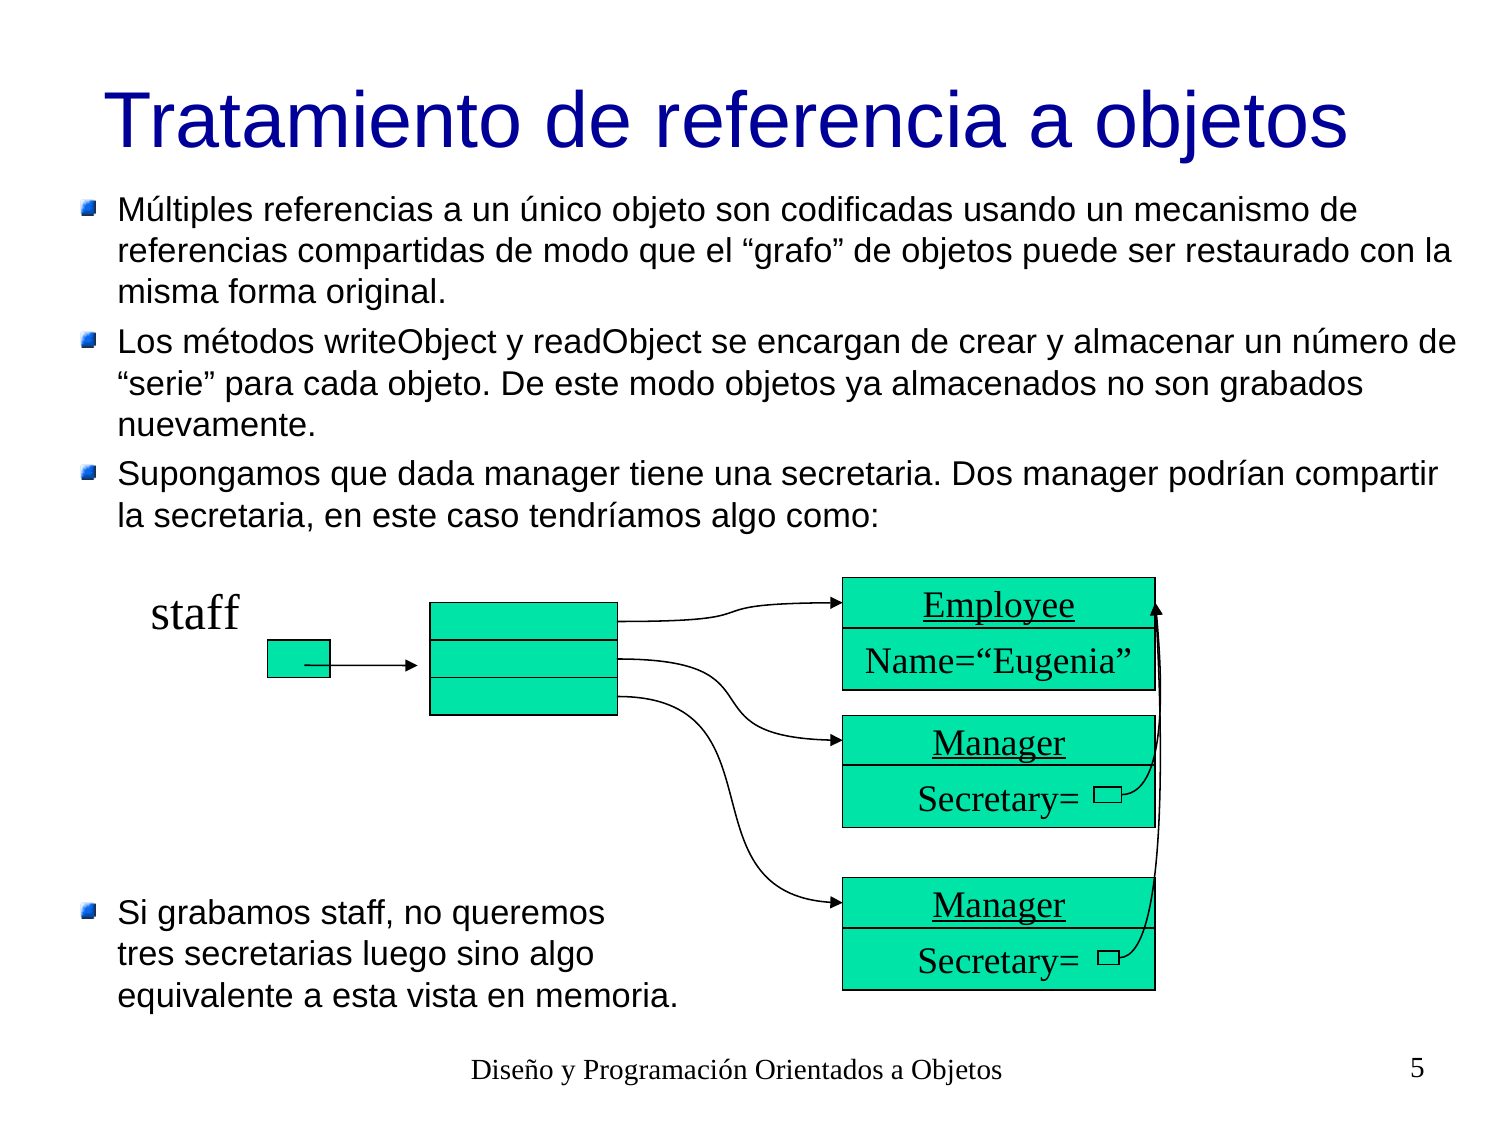

# Tratamiento de referencia a objetos
Múltiples referencias a un único objeto son codificadas usando un mecanismo de referencias compartidas de modo que el “grafo” de objetos puede ser restaurado con la misma forma original.
Los métodos writeObject y readObject se encargan de crear y almacenar un número de “serie” para cada objeto. De este modo objetos ya almacenados no son grabados nuevamente.
Supongamos que dada manager tiene una secretaria. Dos manager podrían compartir la secretaria, en este caso tendríamos algo como:
Si grabamos staff, no queremos
tres secretarias luego sino algo
equivalente a esta vista en memoria.
staff
Employee
Name=“Eugenia”
Manager
Secretary=
Manager
Secretary=
5